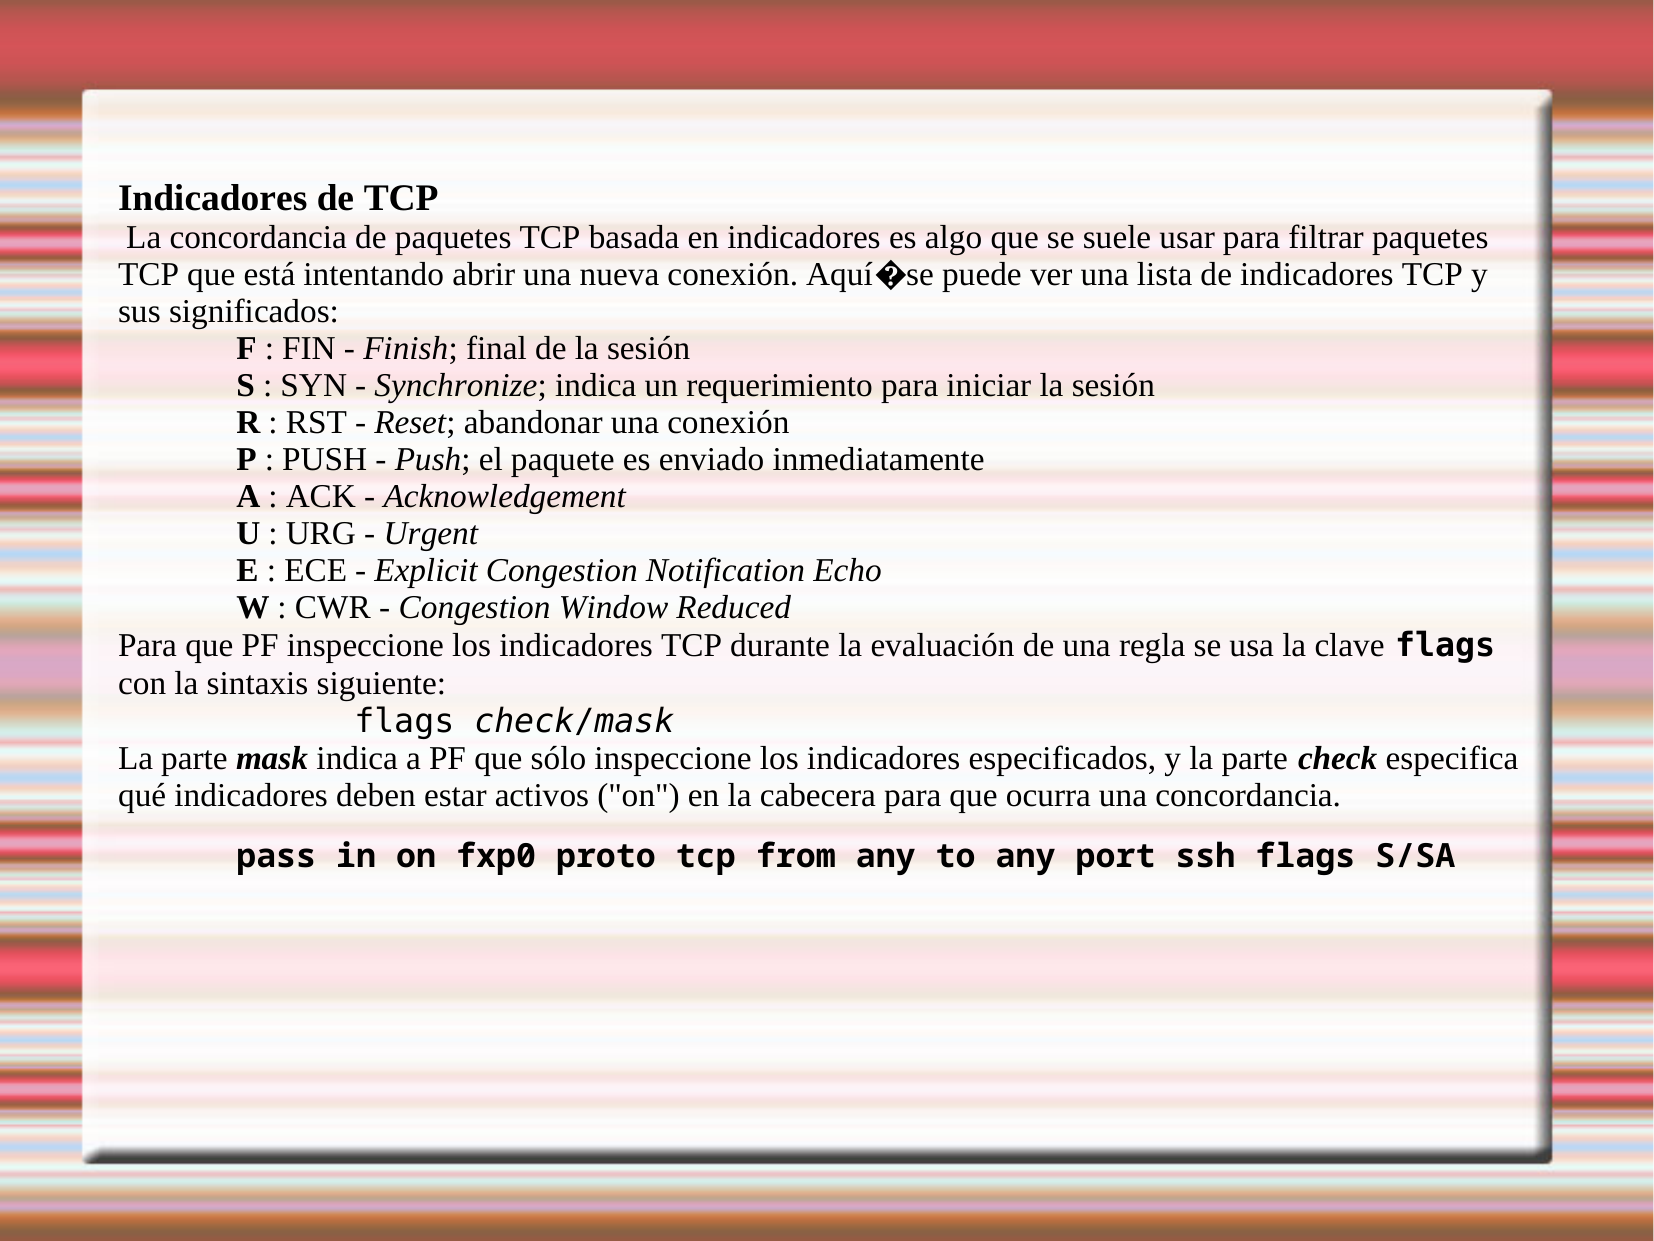

Indicadores de TCP
 La concordancia de paquetes TCP basada en indicadores es algo que se suele usar para filtrar paquetes TCP que está intentando abrir una nueva conexión. Aquí�se puede ver una lista de indicadores TCP y sus significados:
	F : FIN - Finish; final de la sesión
	S : SYN - Synchronize; indica un requerimiento para iniciar la sesión
	R : RST - Reset; abandonar una conexión
	P : PUSH - Push; el paquete es enviado inmediatamente
	A : ACK - Acknowledgement
	U : URG - Urgent
	E : ECE - Explicit Congestion Notification Echo
	W : CWR - Congestion Window Reduced
Para que PF inspeccione los indicadores TCP durante la evaluación de una regla se usa la clave flags con la sintaxis siguiente:
		flags check/mask
La parte mask indica a PF que sólo inspeccione los indicadores especificados, y la parte check especifica qué indicadores deben estar activos ("on") en la cabecera para que ocurra una concordancia.
	pass in on fxp0 proto tcp from any to any port ssh flags S/SA